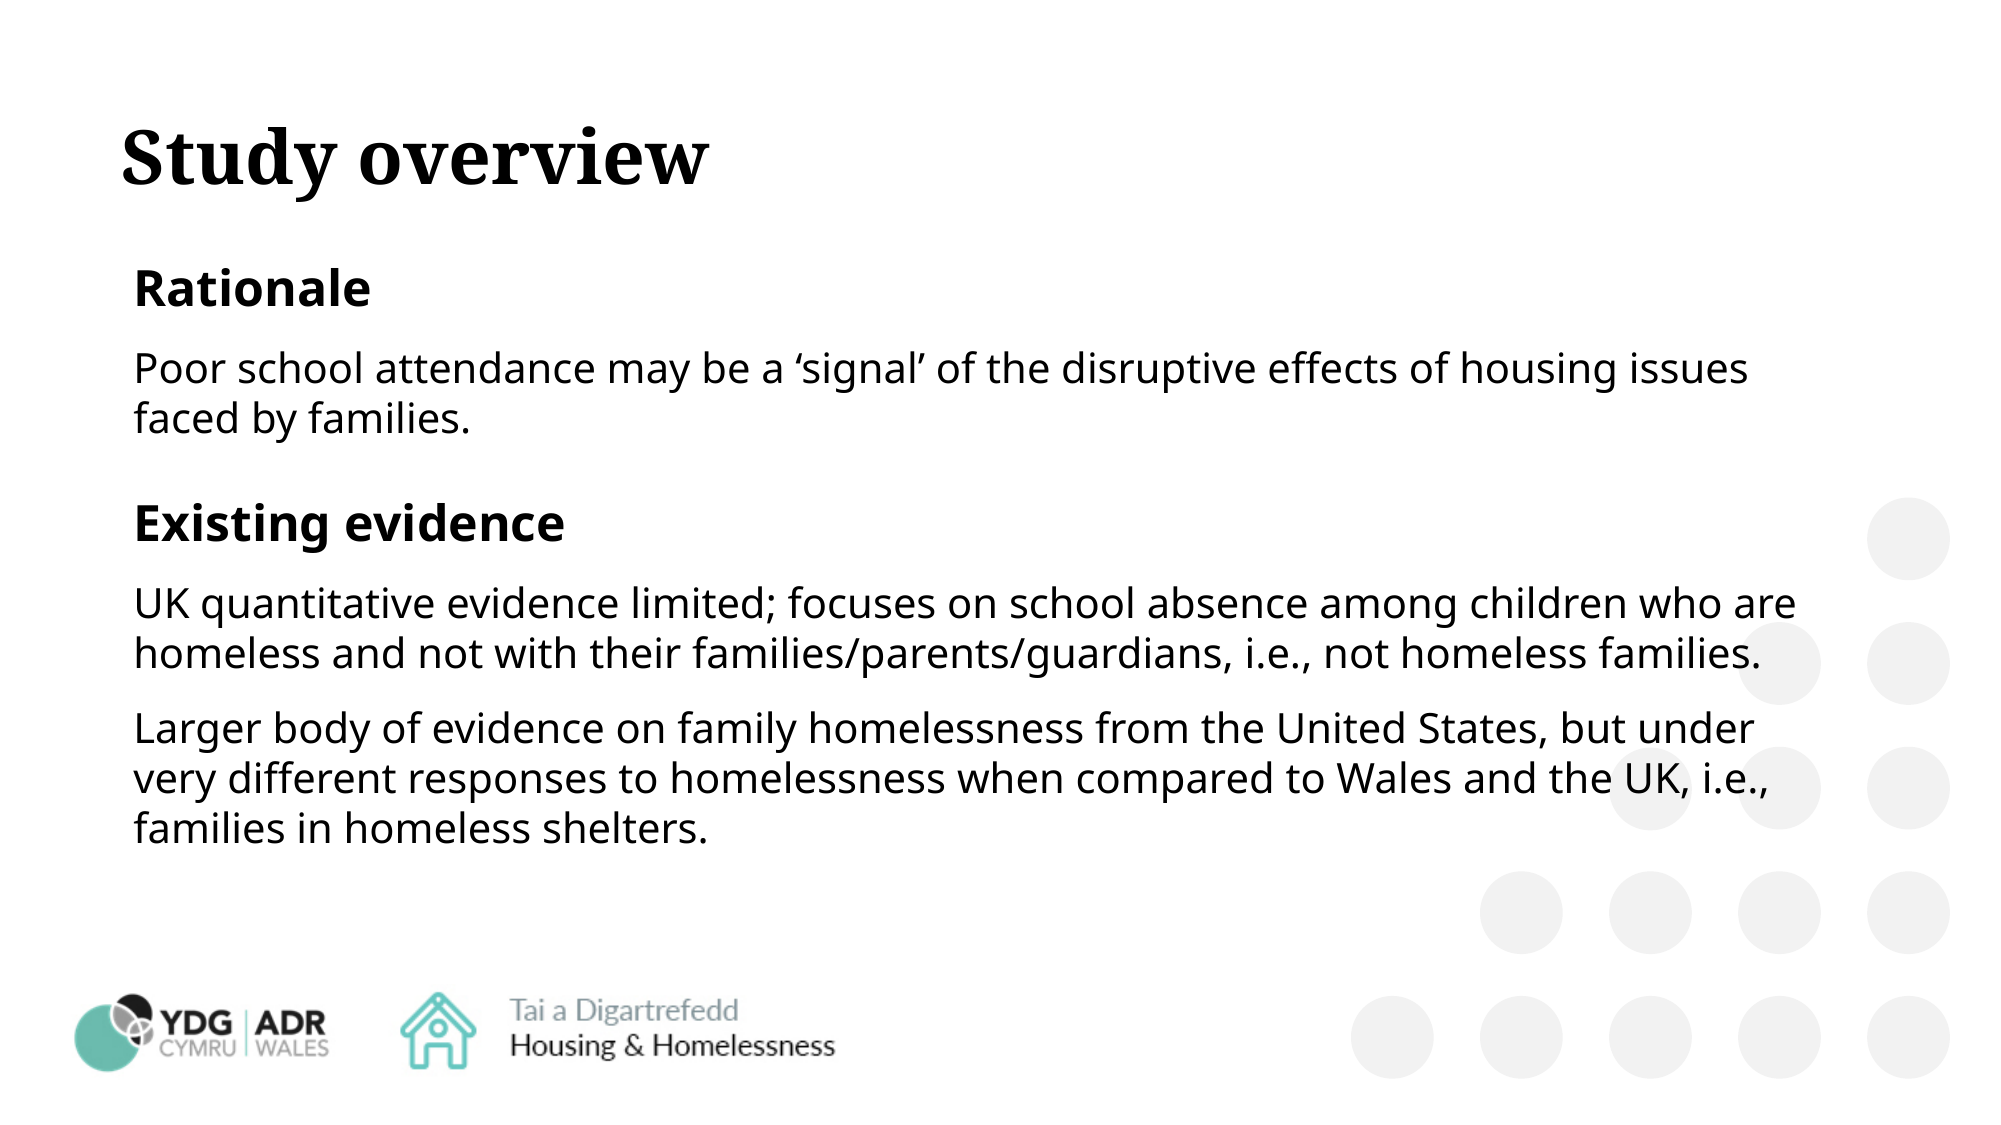

Study overview
Rationale
Poor school attendance may be a ‘signal’ of the disruptive effects of housing issues faced by families.
Existing evidence
UK quantitative evidence limited; focuses on school absence among children who are homeless and not with their families/parents/guardians, i.e., not homeless families.
Larger body of evidence on family homelessness from the United States, but under very different responses to homelessness when compared to Wales and the UK, i.e., families in homeless shelters.